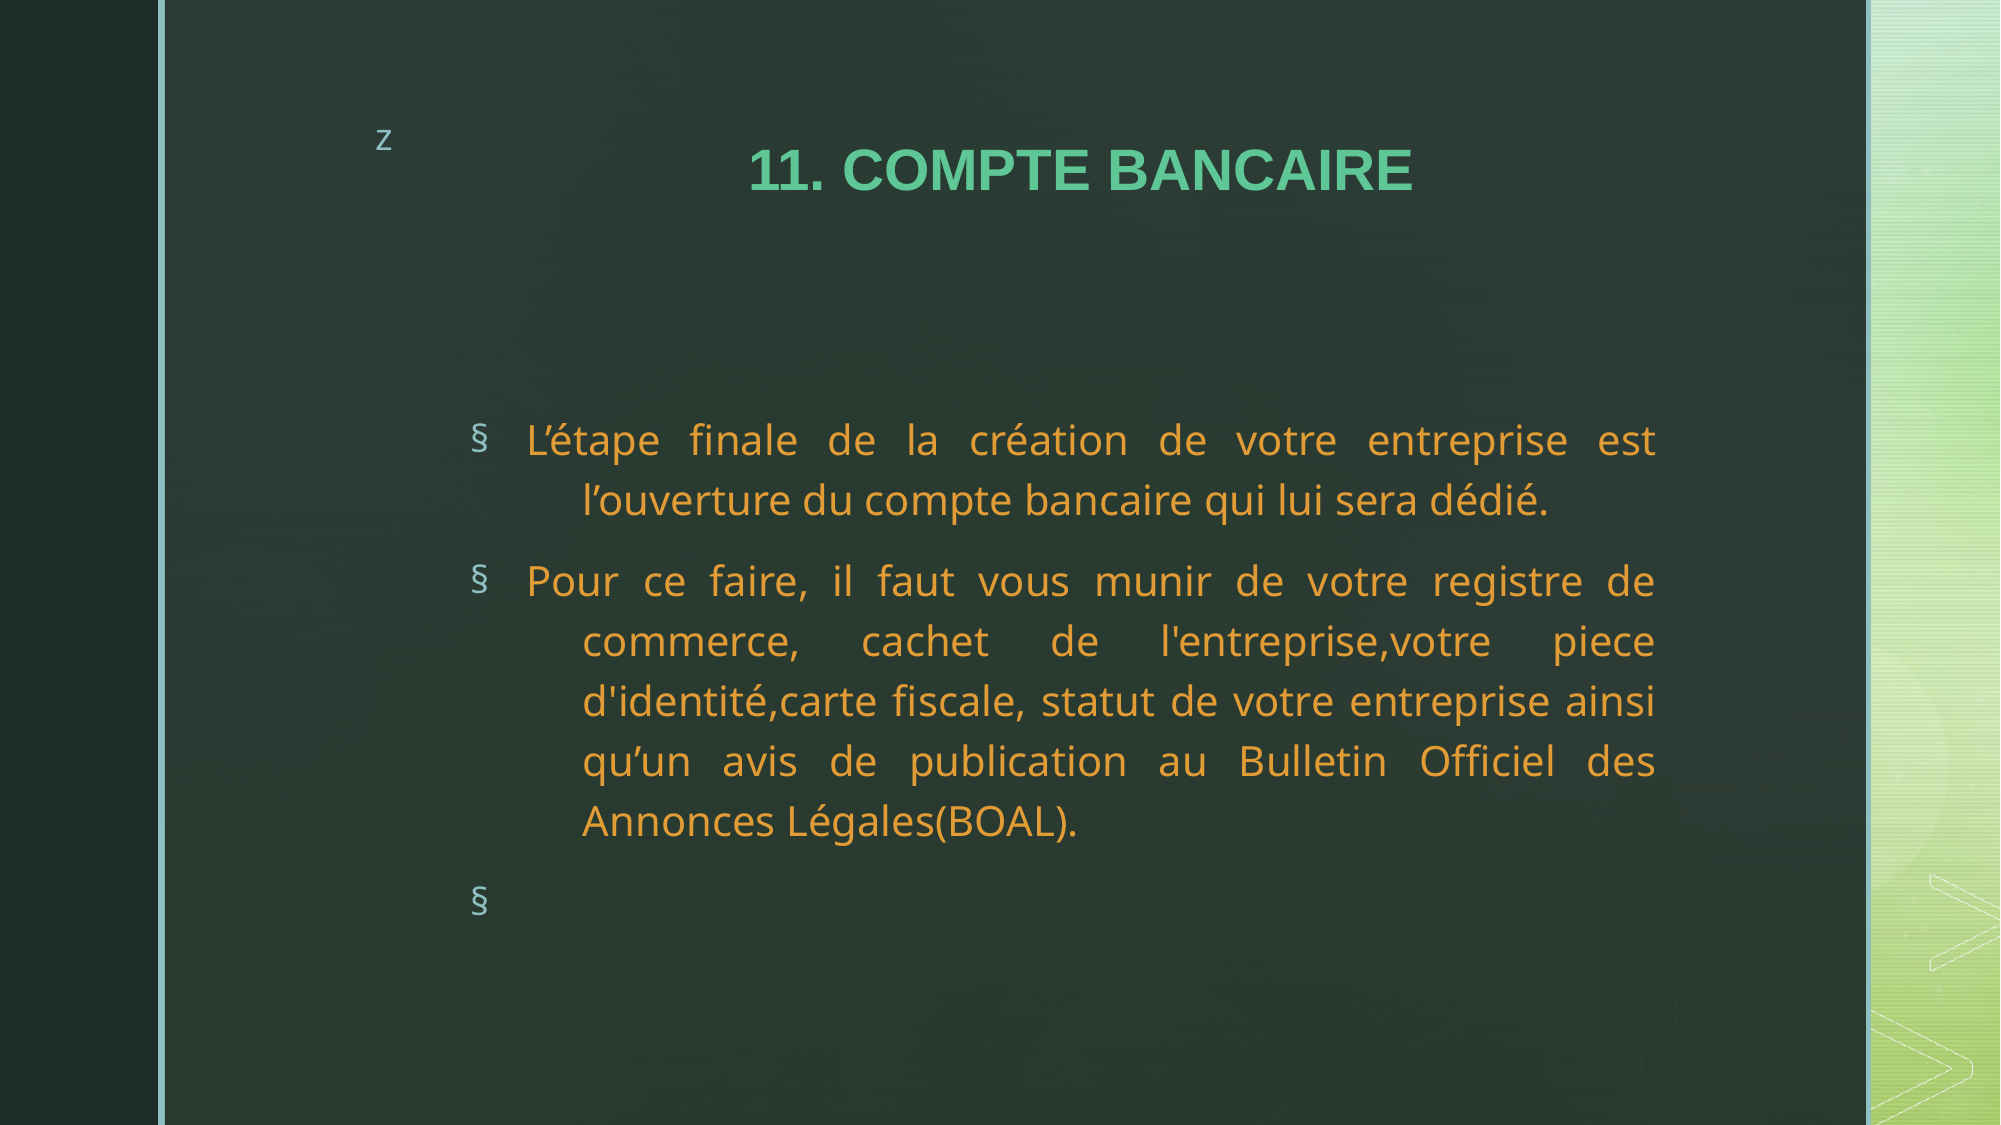

# 11. COMPTE BANCAIRE
L’étape finale de la création de votre entreprise est l’ouverture du compte bancaire qui lui sera dédié.
Pour ce faire, il faut vous munir de votre registre de commerce, cachet de l'entreprise,votre piece d'identité,carte fiscale, statut de votre entreprise ainsi qu’un avis de publication au Bulletin Officiel des Annonces Légales(BOAL).